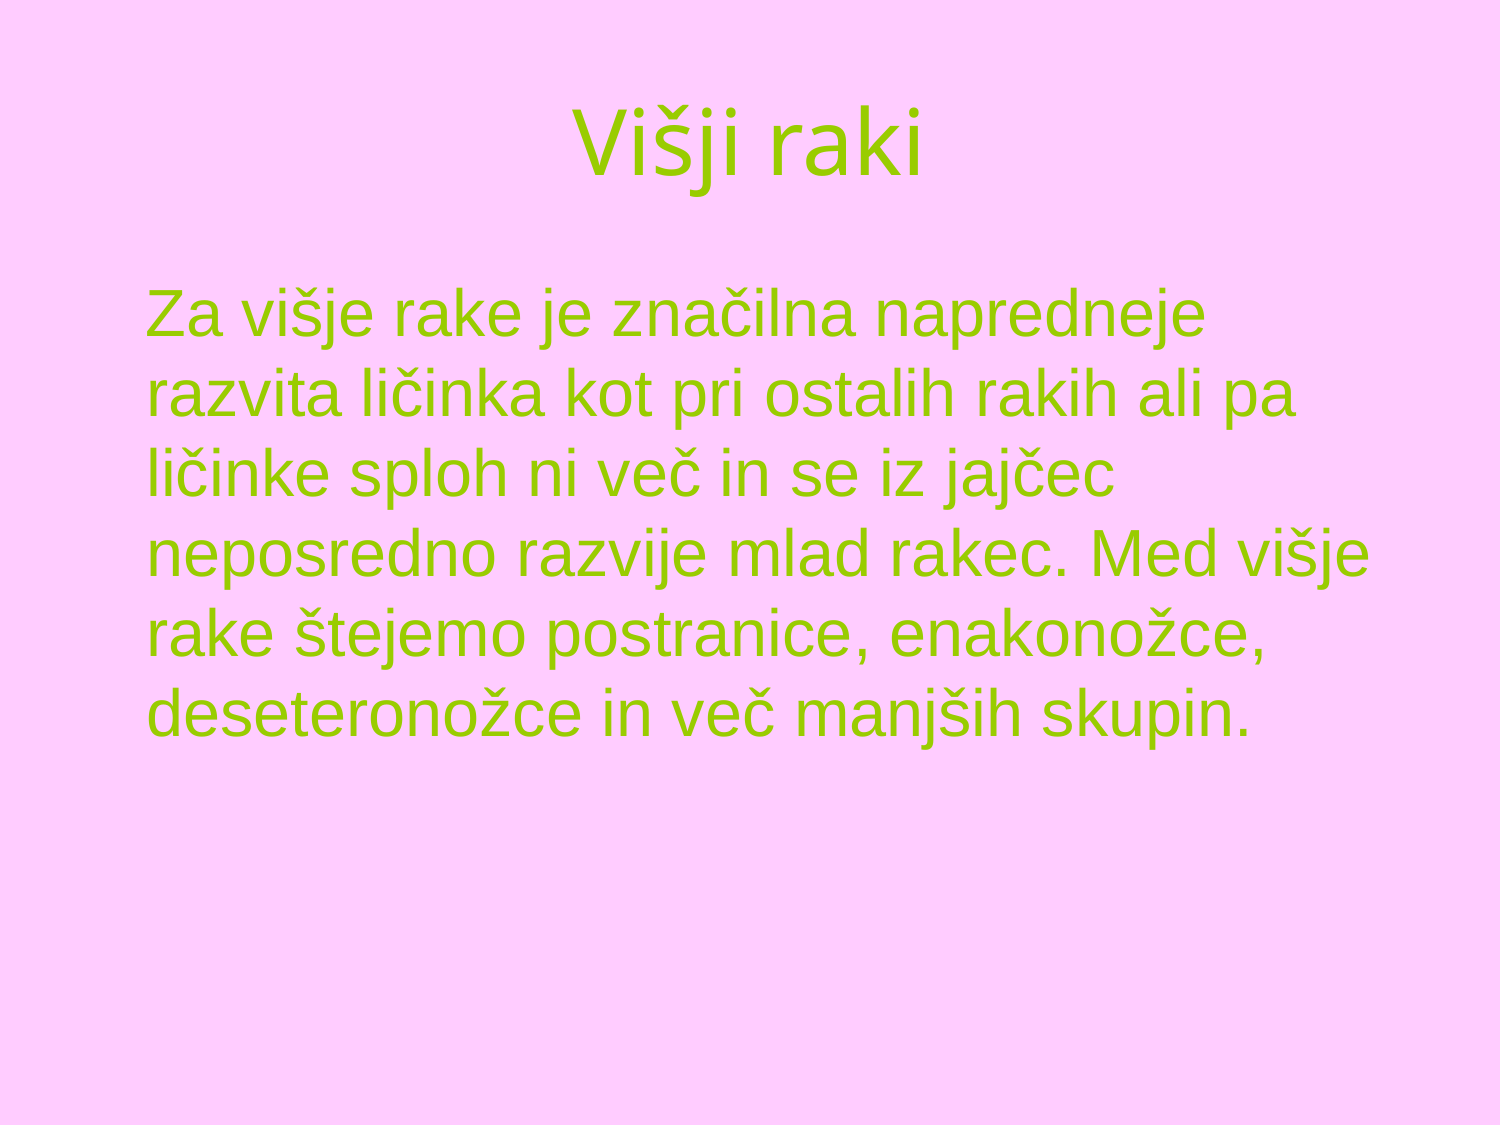

# Višji raki
 Za višje rake je značilna napredneje razvita ličinka kot pri ostalih rakih ali pa ličinke sploh ni več in se iz jajčec neposredno razvije mlad rakec. Med višje rake štejemo postranice, enakonožce, deseteronožce in več manjših skupin.